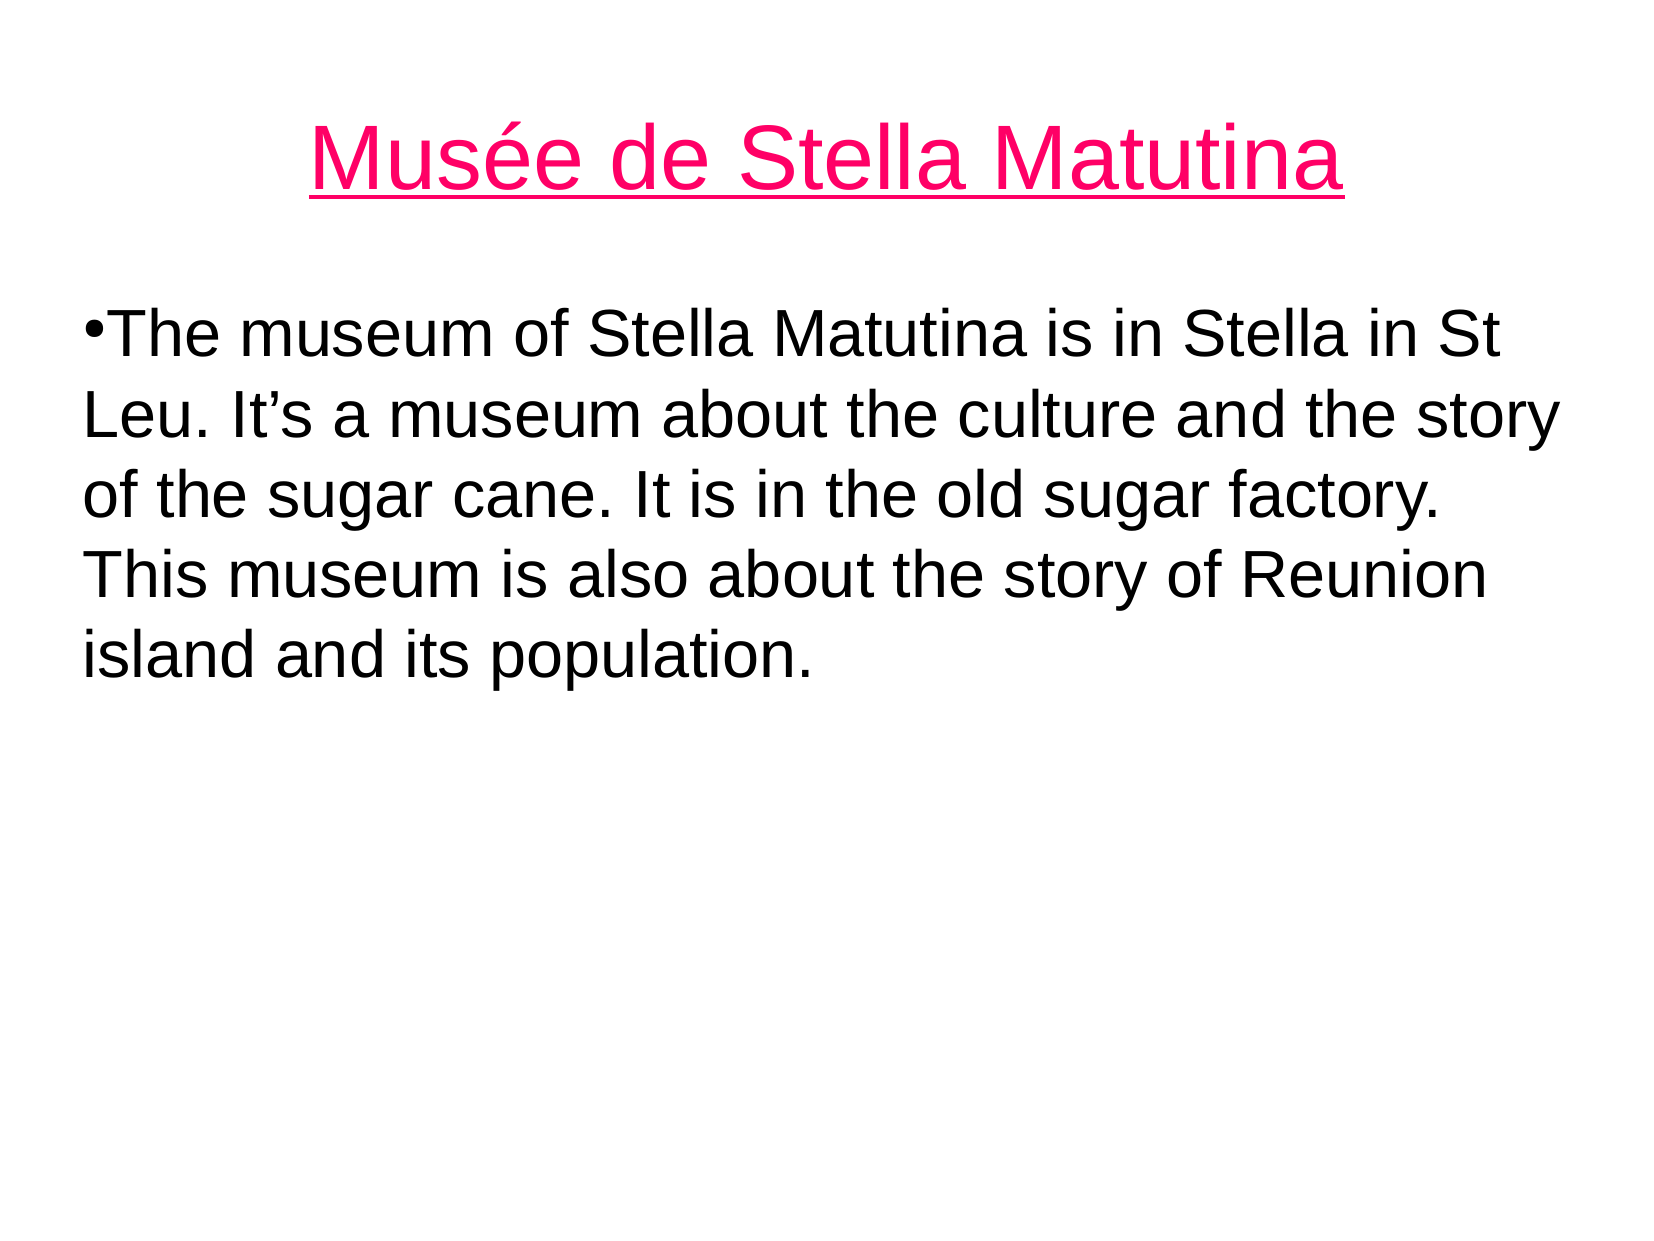

# Musée de Stella Matutina
The museum of Stella Matutina is in Stella in St Leu. It’s a museum about the culture and the story of the sugar cane. It is in the old sugar factory. This museum is also about the story of Reunion island and its population.